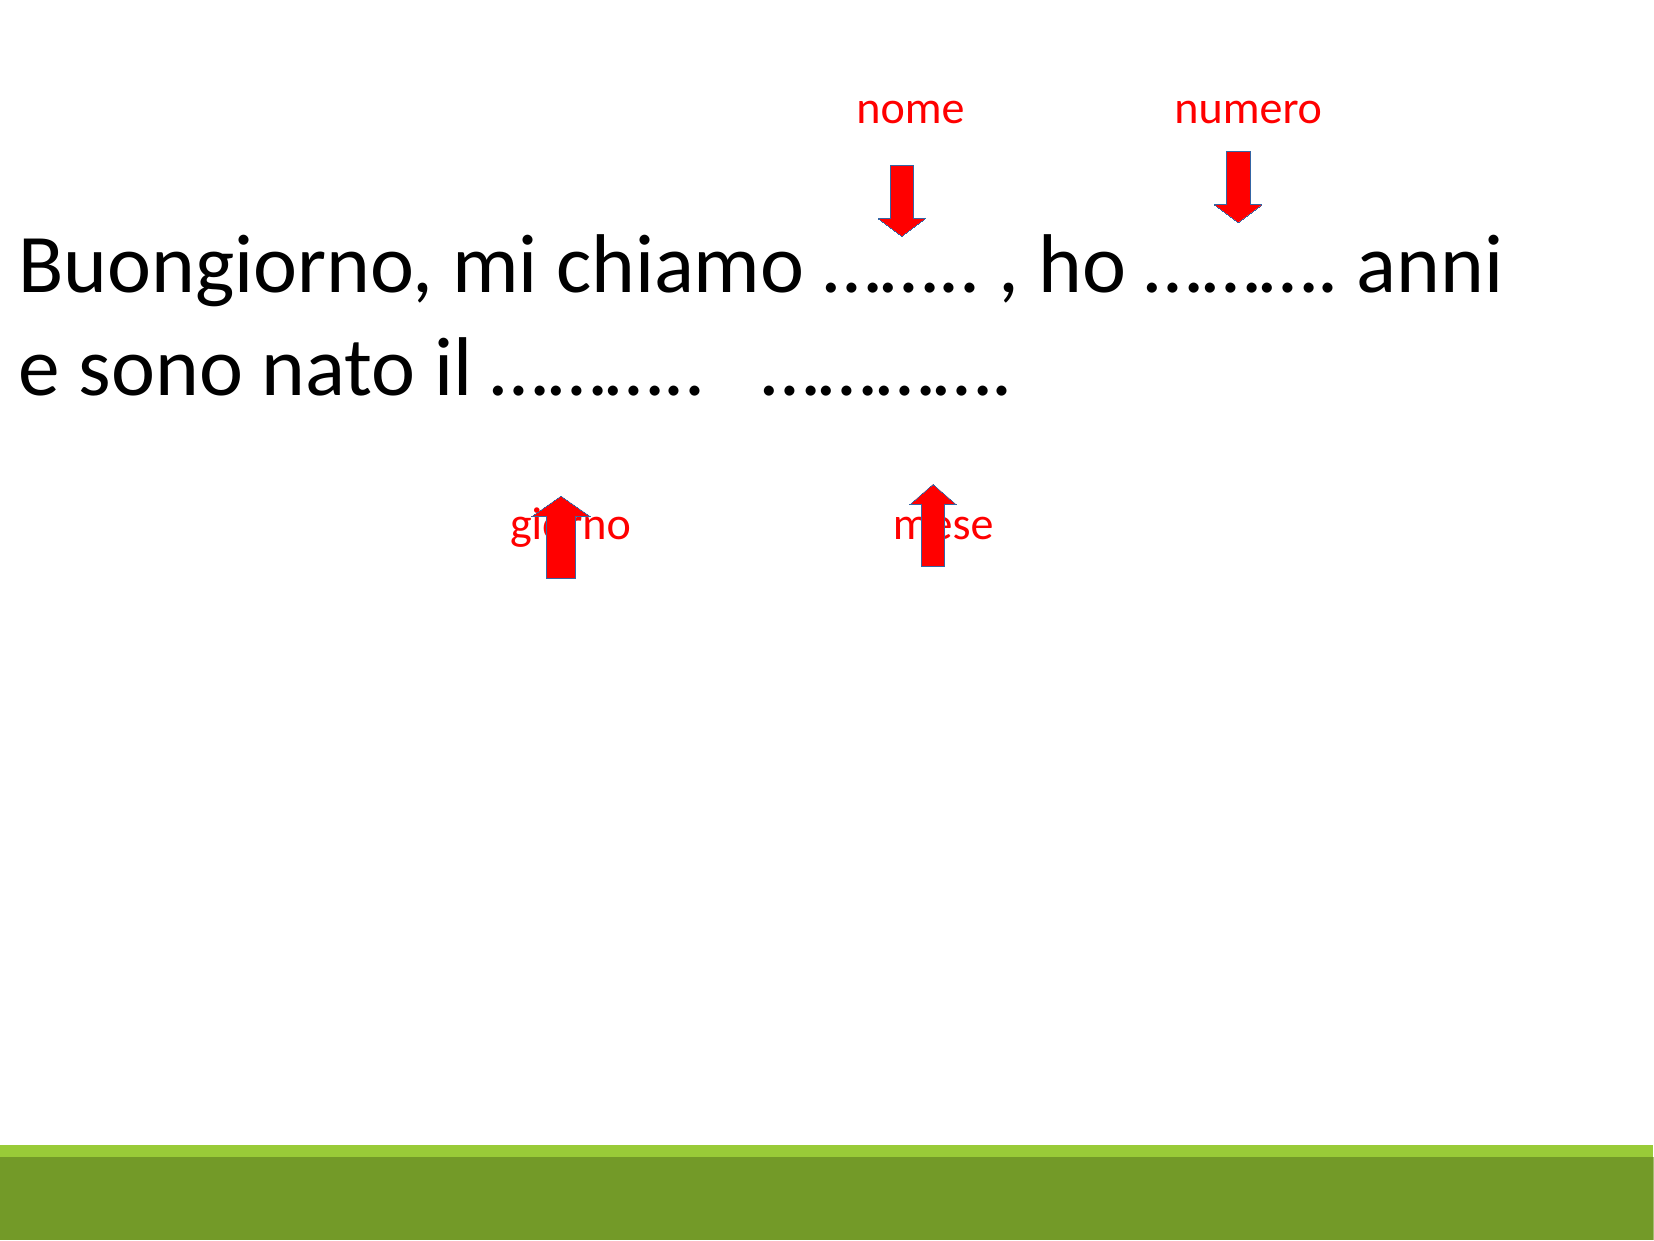

# nome numero
Buongiorno, mi chiamo …….. , ho ………. anni
e sono nato il ……….. ………….
 giorno mese